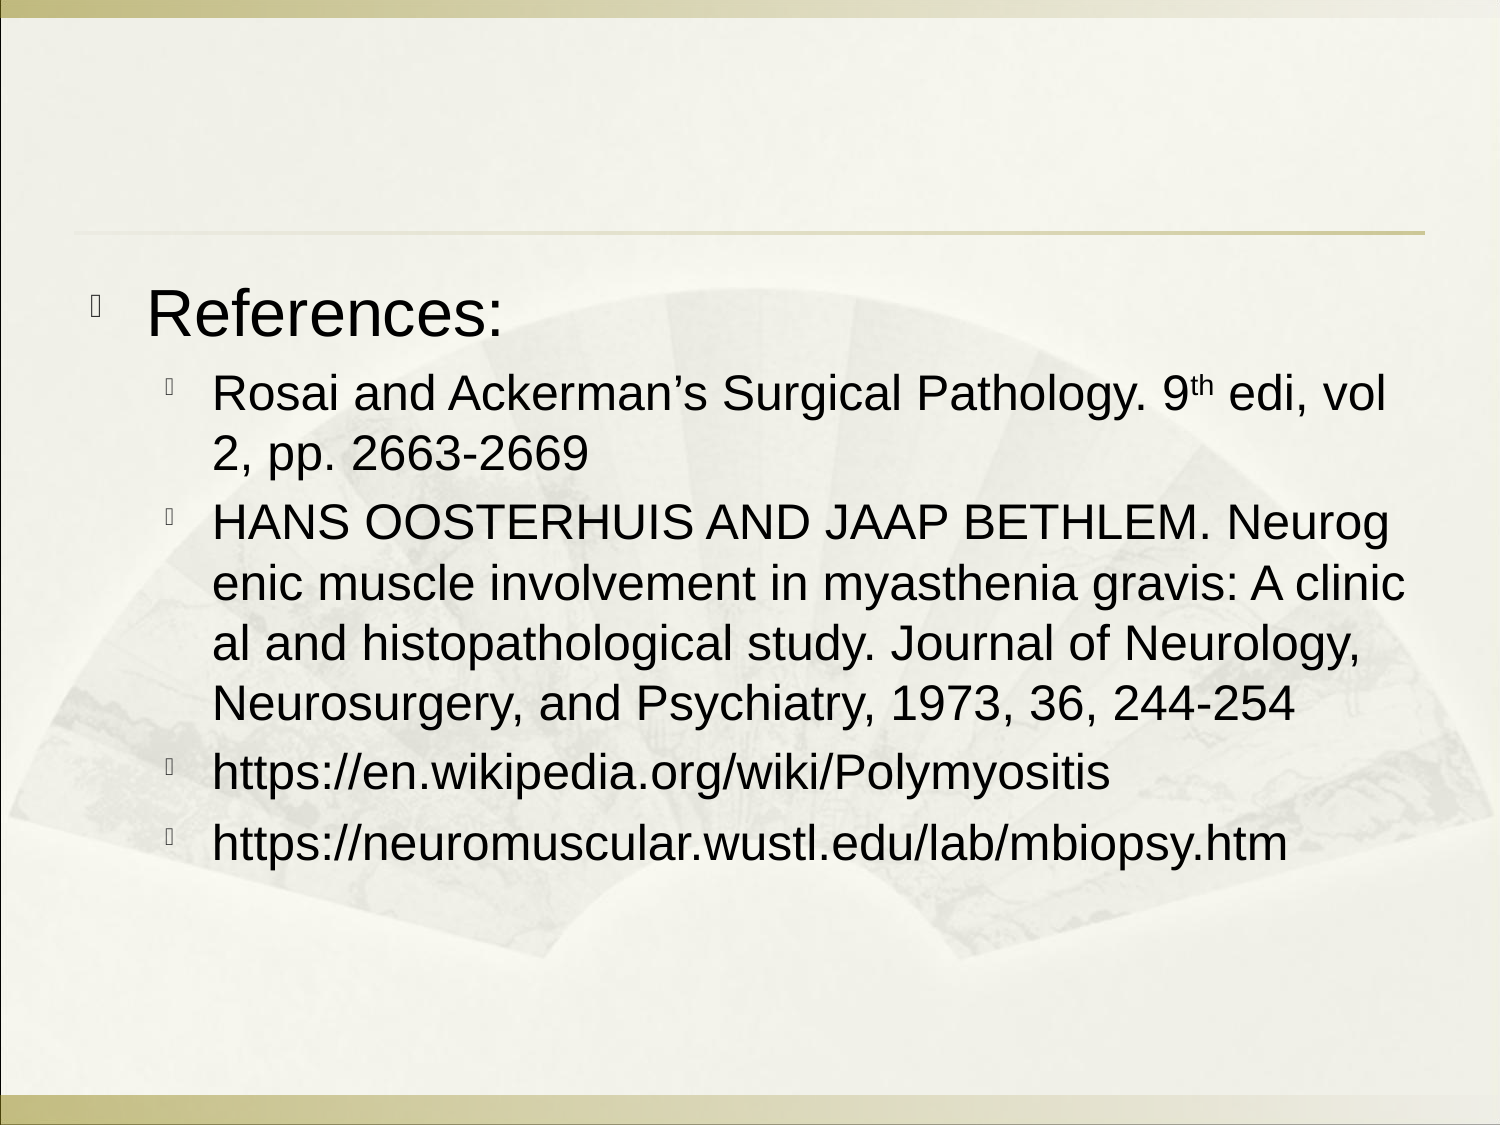

#
References:
Rosai and Ackerman’s Surgical Pathology. 9th edi, vol 2, pp. 2663-2669
HANS OOSTERHUIS AND JAAP BETHLEM. Neurogenic muscle involvement in myasthenia gravis: A clinical and histopathological study. Journal of Neurology, Neurosurgery, and Psychiatry, 1973, 36, 244-254
https://en.wikipedia.org/wiki/Polymyositis
https://neuromuscular.wustl.edu/lab/mbiopsy.htm